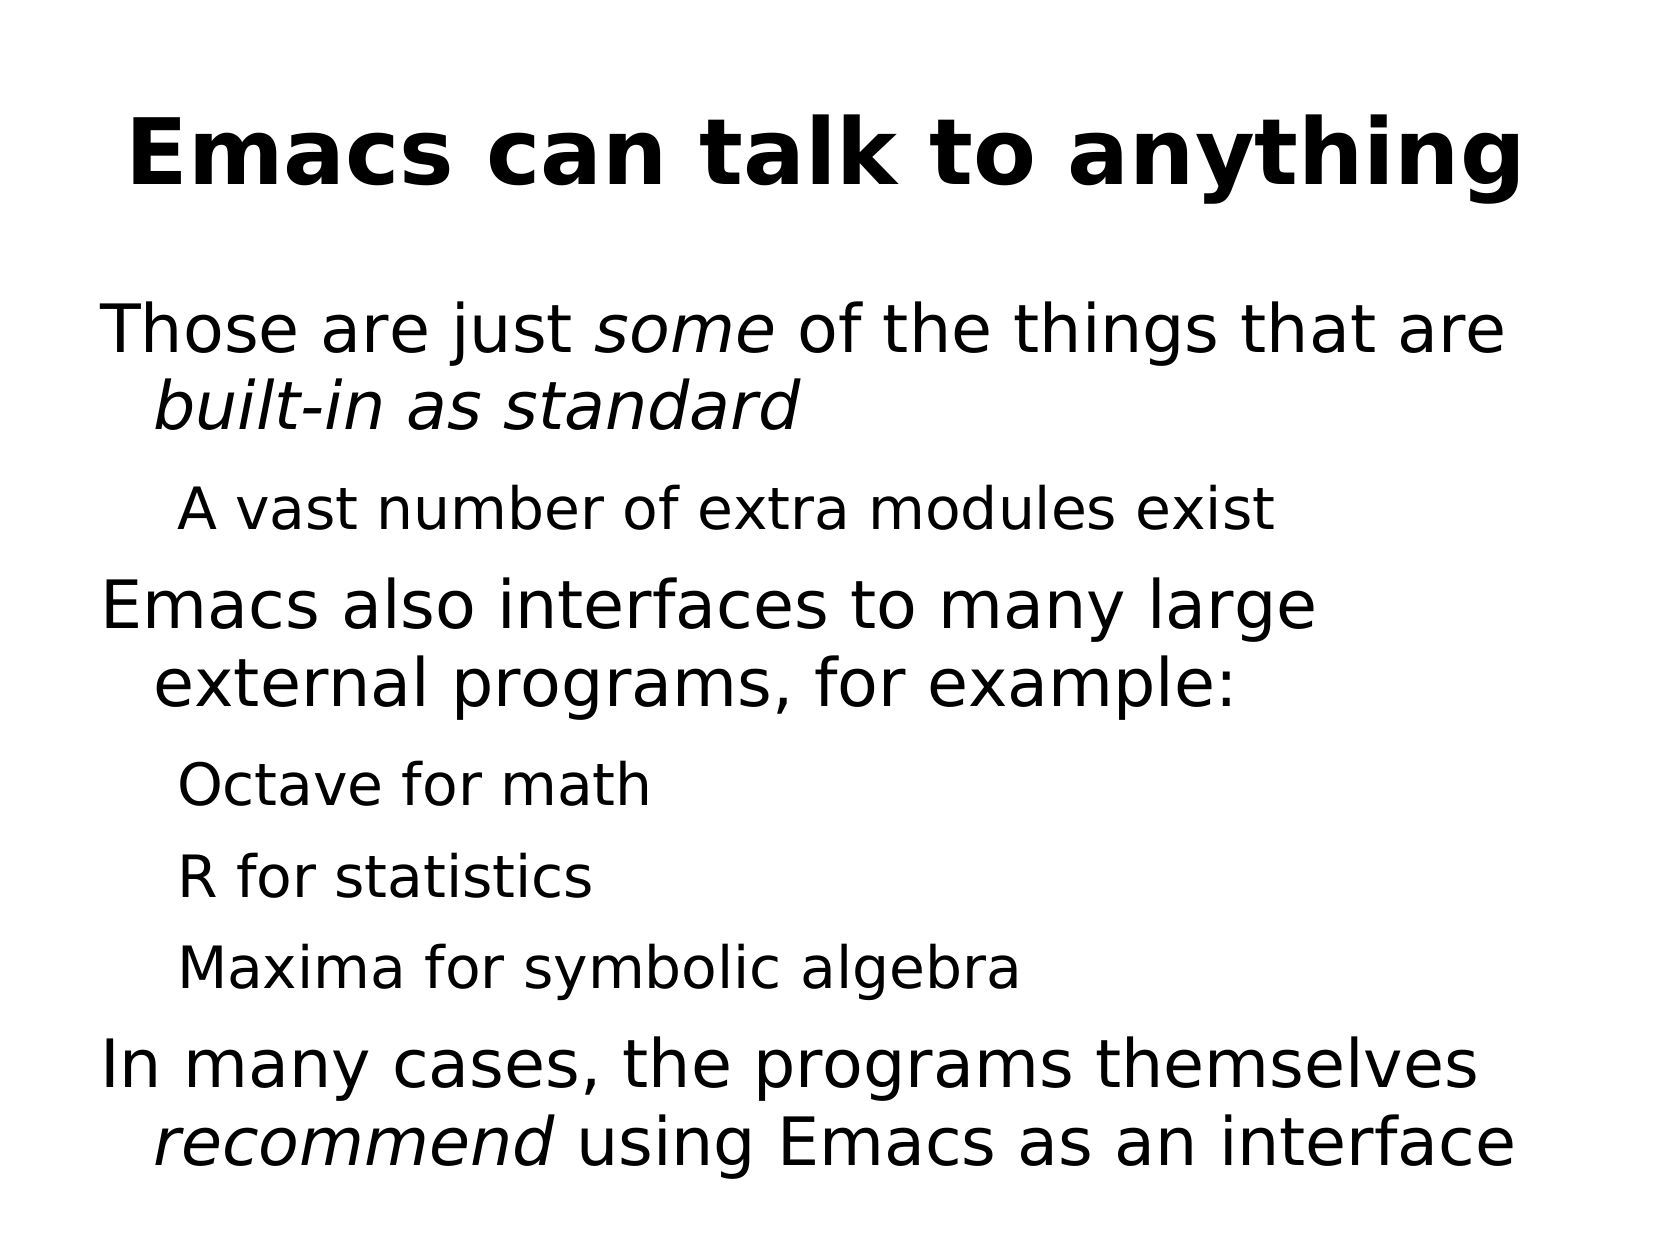

# Emacs can talk to anything
Those are just some of the things that are built-in as standard
A vast number of extra modules exist
Emacs also interfaces to many large external programs, for example:
Octave for math
R for statistics
Maxima for symbolic algebra
In many cases, the programs themselves recommend using Emacs as an interface